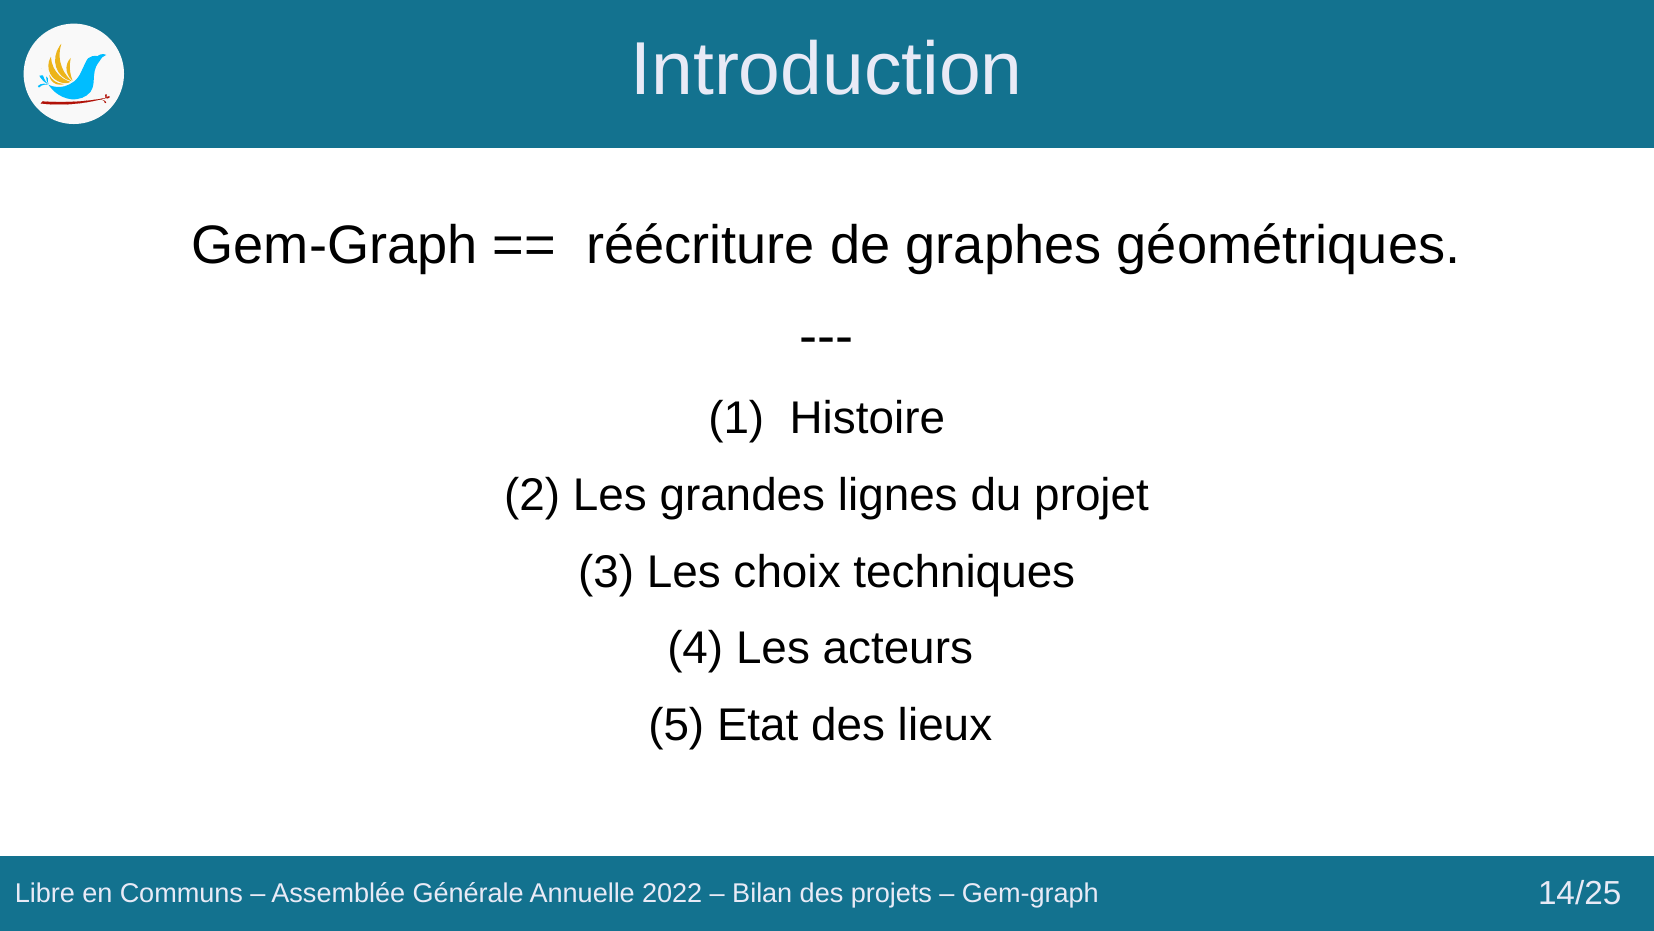

Introduction
Gem-Graph == réécriture de graphes géométriques.
---
(1) Histoire
(2) Les grandes lignes du projet
(3) Les choix techniques
(4) Les acteurs
(5) Etat des lieux
Libre en Communs – Assemblée Générale Annuelle 2022 – Bilan des projets – Gem-graph